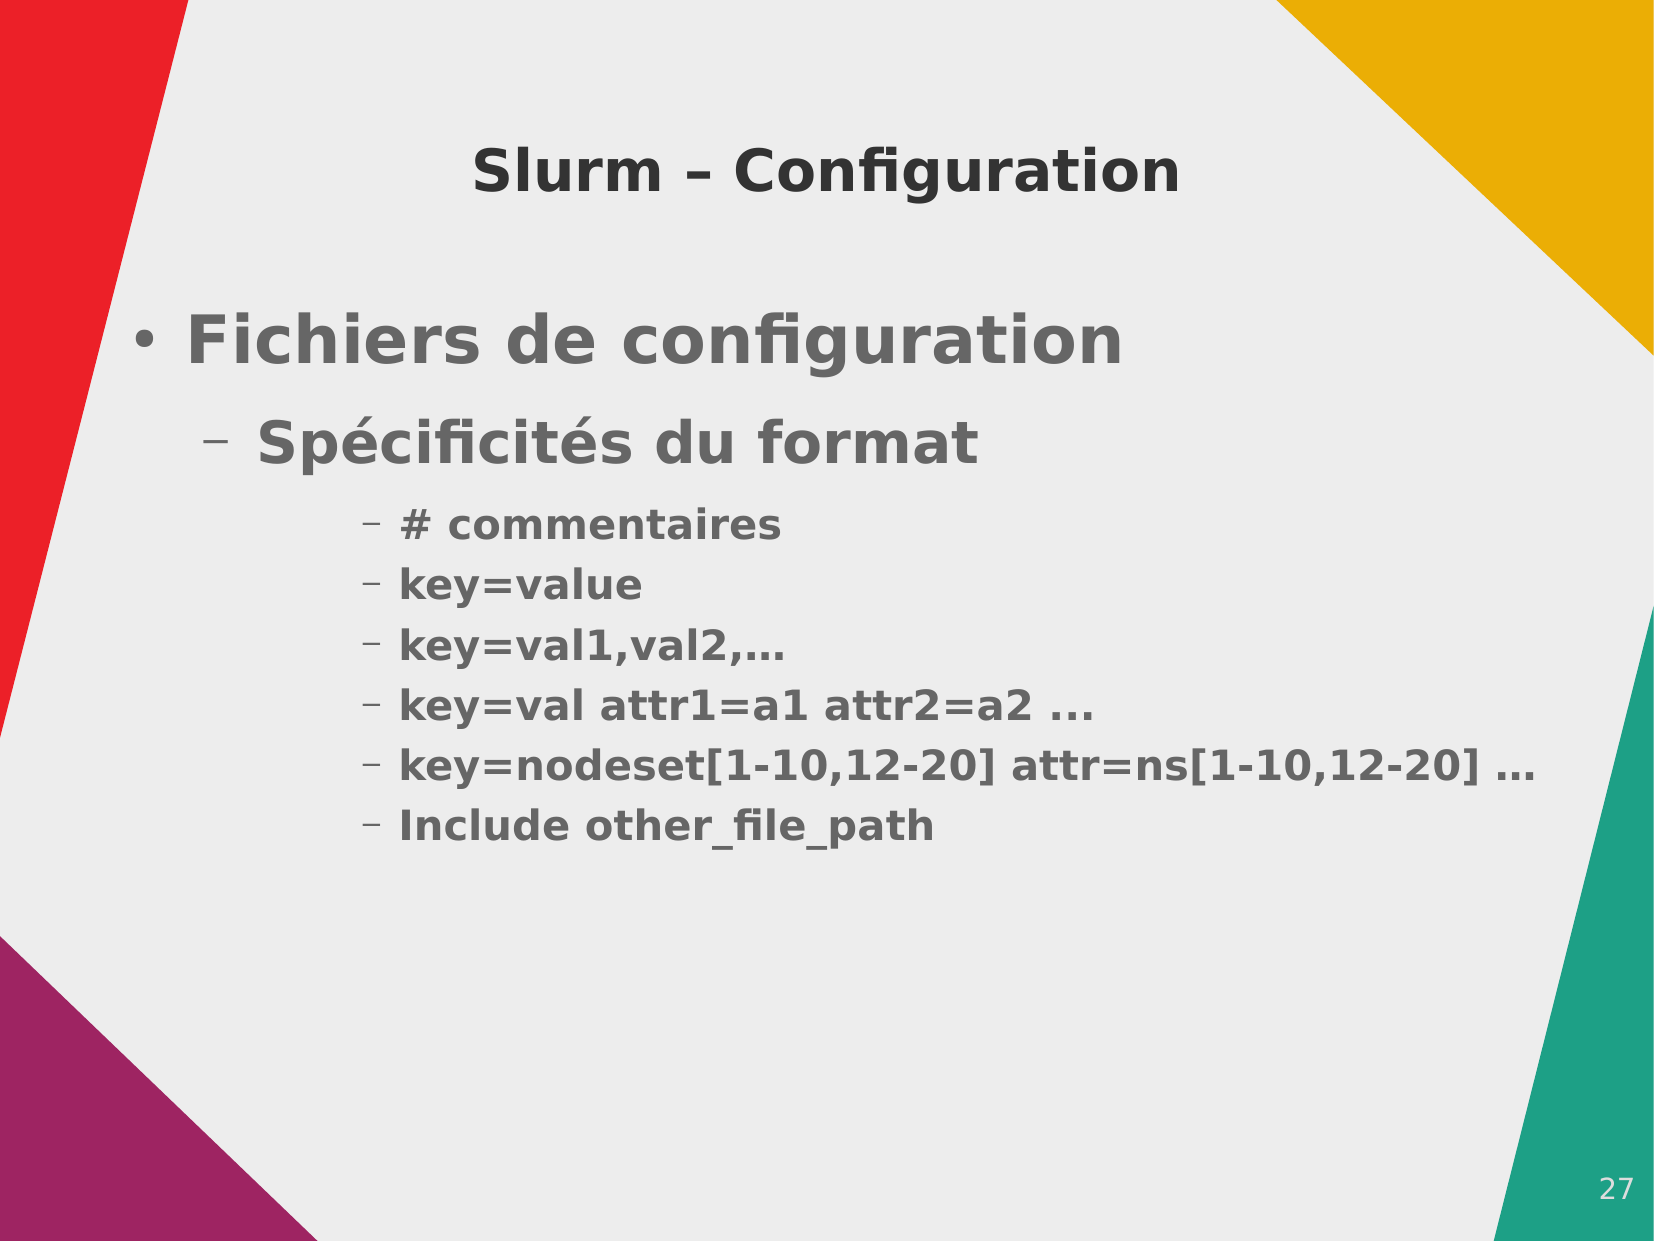

# Slurm – Configuration
Fichiers de configuration
Spécificités du format
# commentaires
key=value
key=val1,val2,…
key=val attr1=a1 attr2=a2 ...
key=nodeset[1-10,12-20] attr=ns[1-10,12-20] …
Include other_file_path
27